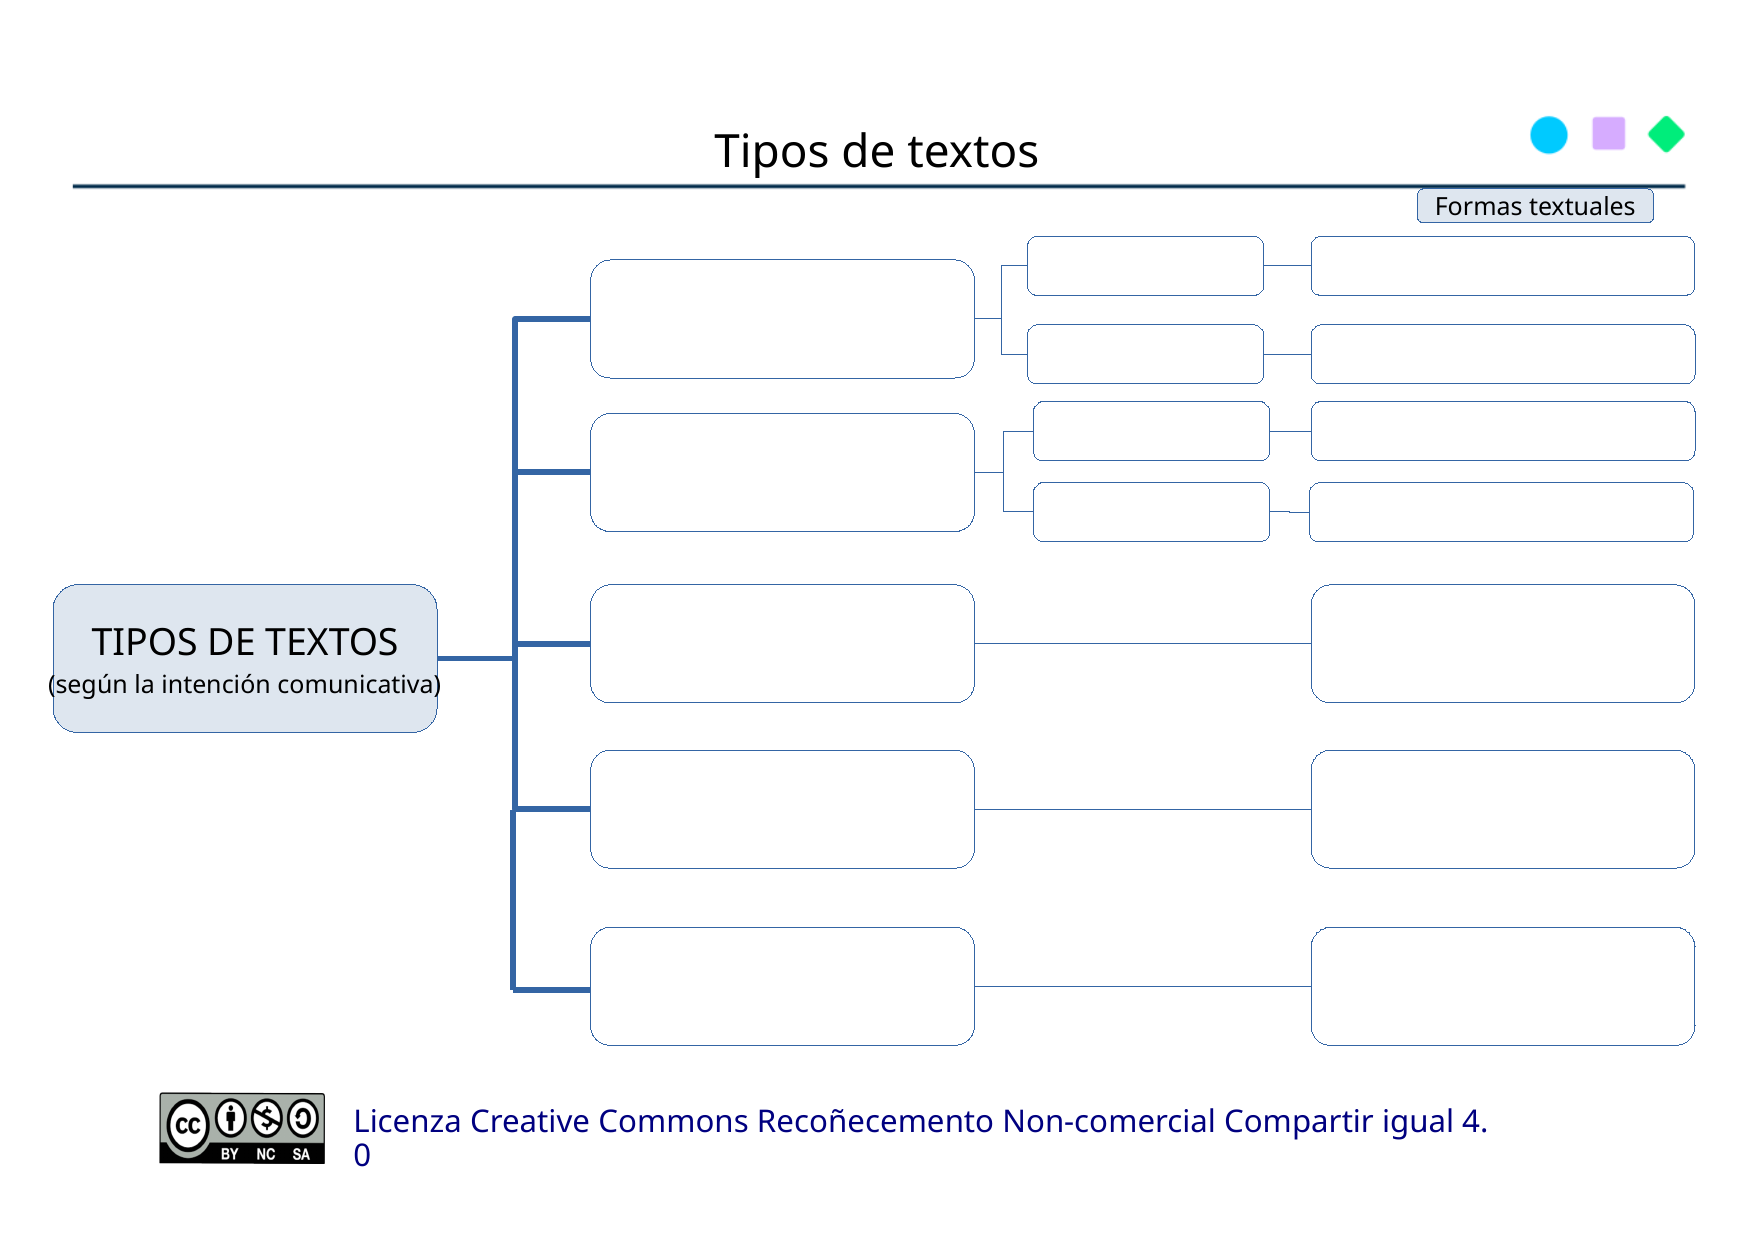

Tipos de textos
Formas textuales
TIPOS DE TEXTOS
(según la intención comunicativa)
Licenza Creative Commons Recoñecemento Non-comercial Compartir igual 4.0